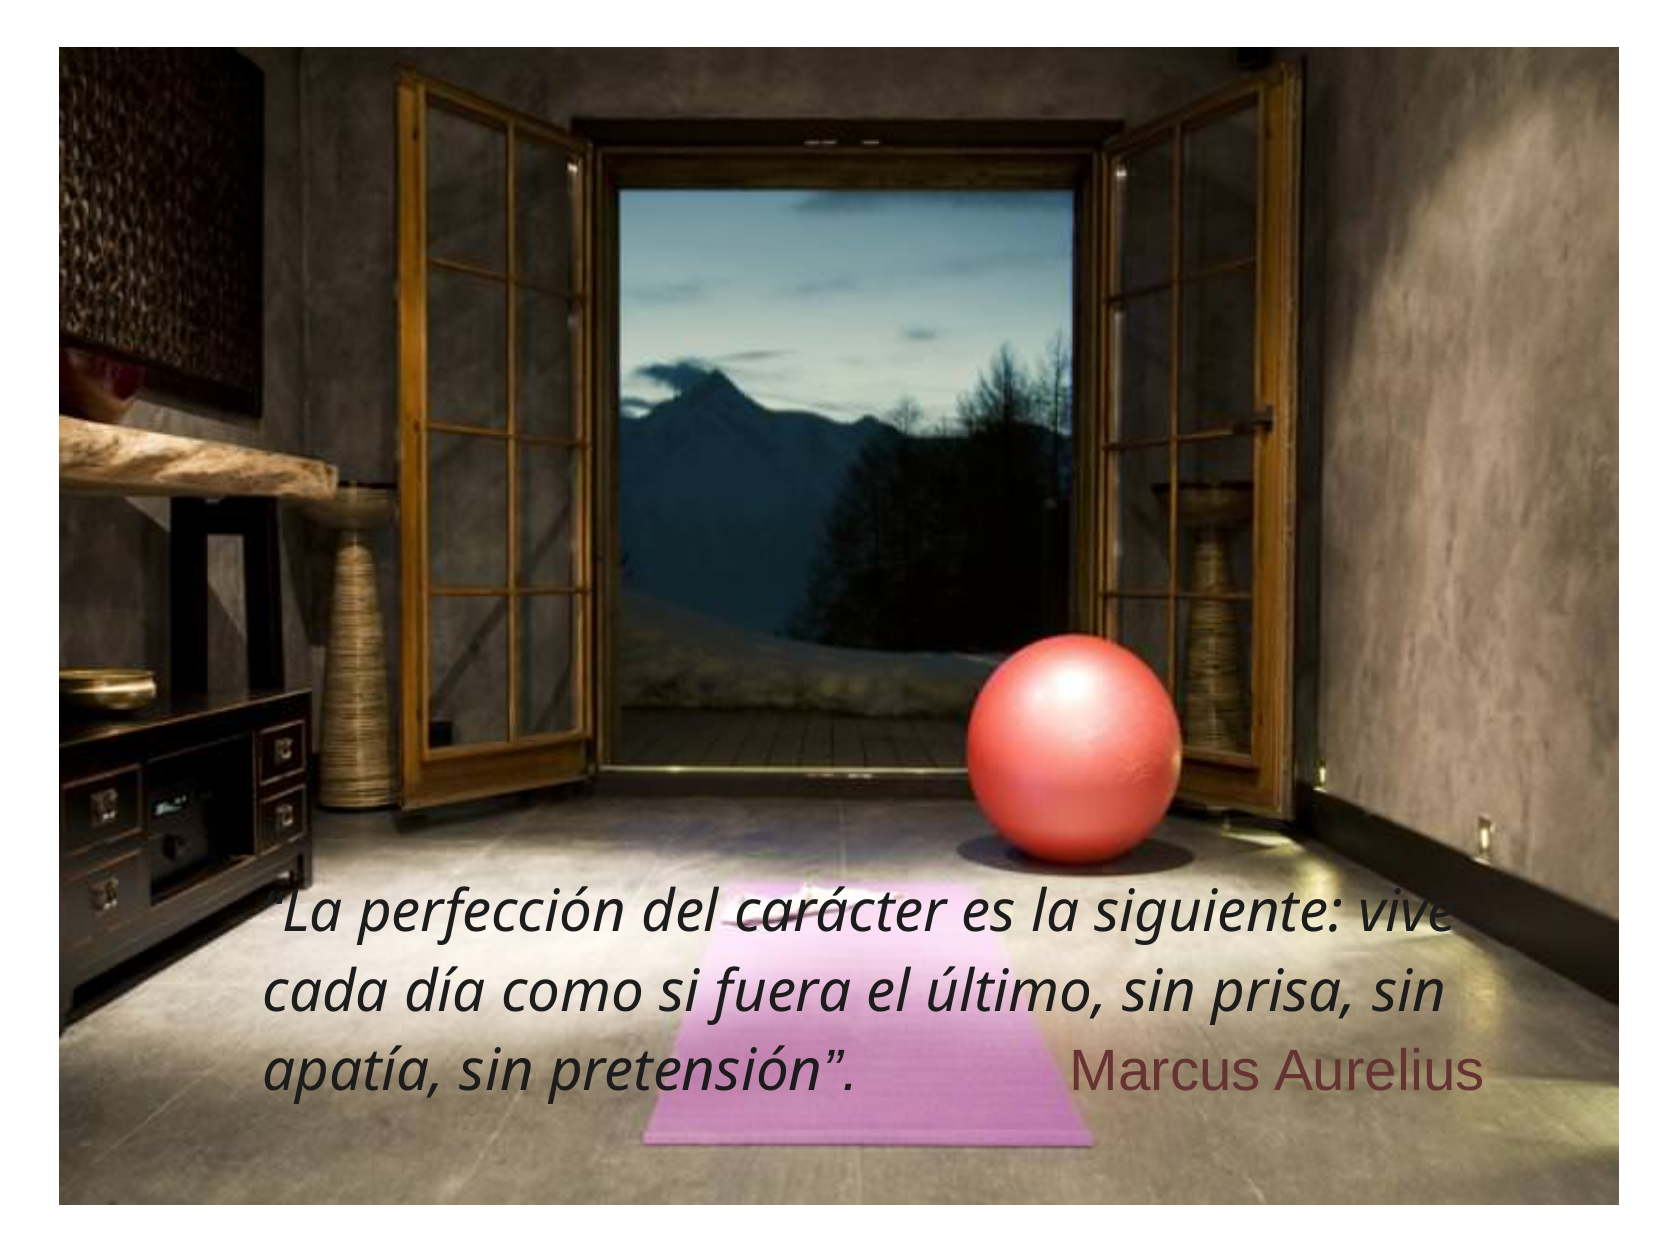

#
“La perfección del carácter es la siguiente: vive cada día como si fuera el último, sin prisa, sin apatía, sin pretensión”. Marcus Aurelius